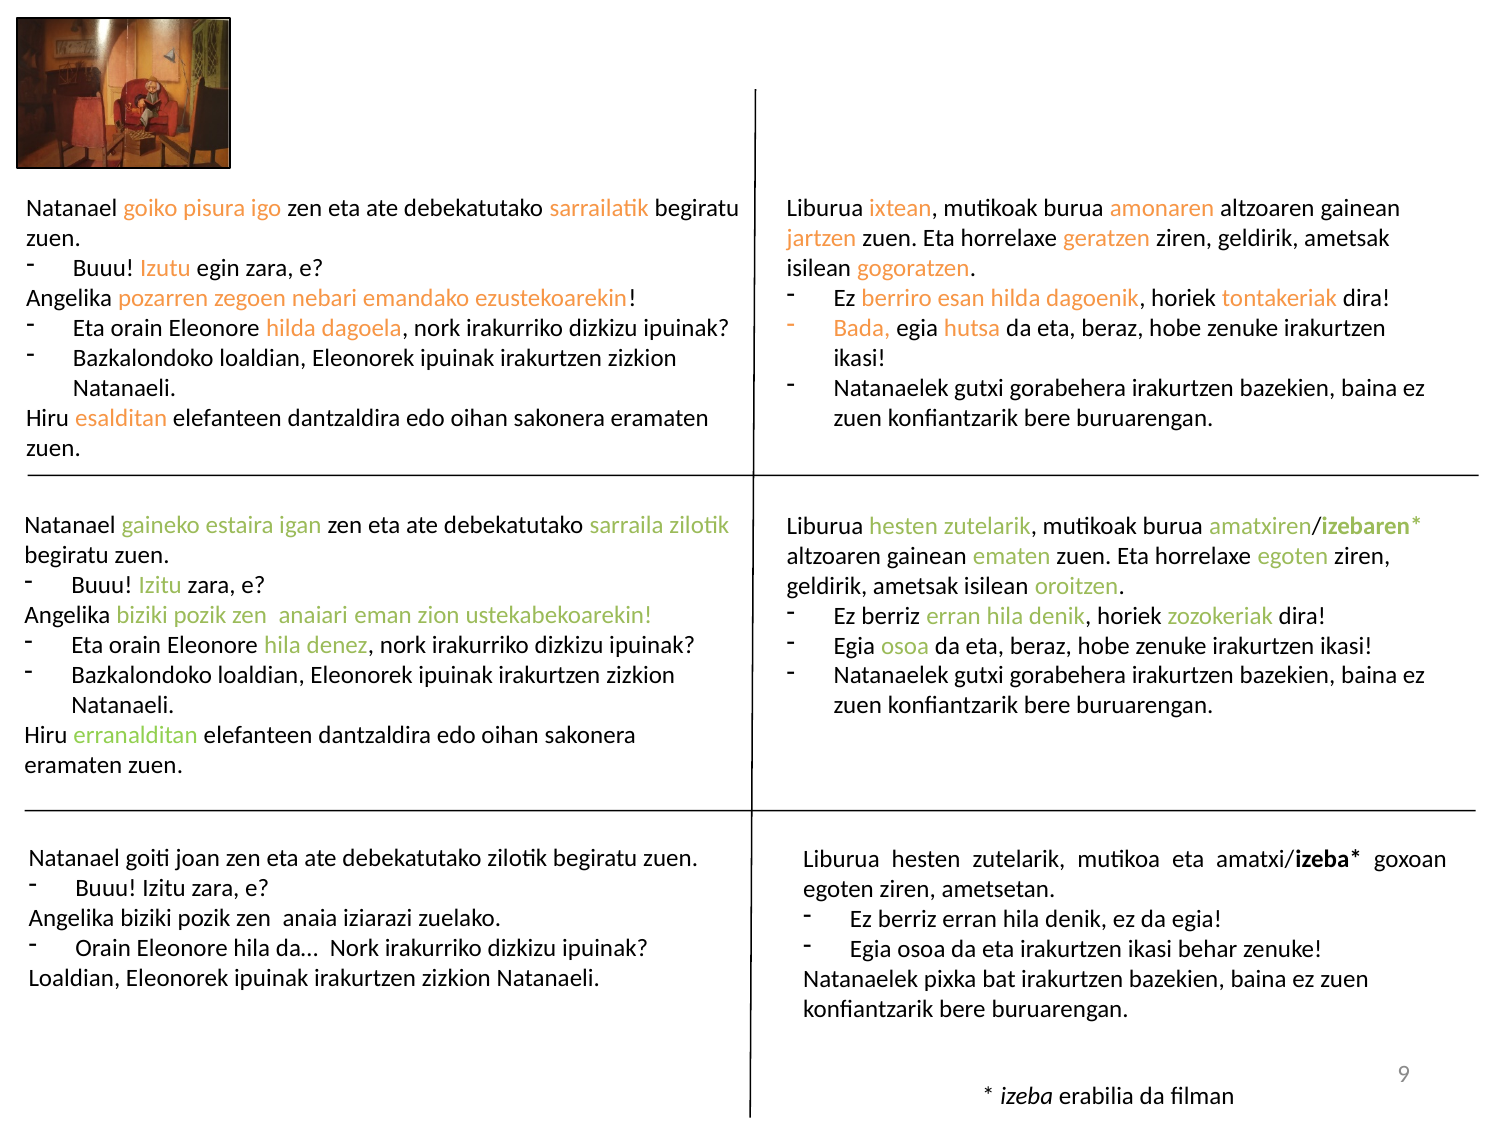

Natanael goiko pisura igo zen eta ate debekatutako sarrailatik begiratu zuen.
Buuu! Izutu egin zara, e?
Angelika pozarren zegoen nebari emandako ezustekoarekin!
Eta orain Eleonore hilda dagoela, nork irakurriko dizkizu ipuinak?
Bazkalondoko loaldian, Eleonorek ipuinak irakurtzen zizkion Natanaeli.
Hiru esalditan elefanteen dantzaldira edo oihan sakonera eramaten zuen.
Liburua ixtean, mutikoak burua amonaren altzoaren gainean jartzen zuen. Eta horrelaxe geratzen ziren, geldirik, ametsak isilean gogoratzen.
Ez berriro esan hilda dagoenik, horiek tontakeriak dira!
Bada, egia hutsa da eta, beraz, hobe zenuke irakurtzen ikasi!
Natanaelek gutxi gorabehera irakurtzen bazekien, baina ez zuen konfiantzarik bere buruarengan.
Natanael gaineko estaira igan zen eta ate debekatutako sarraila zilotik begiratu zuen.
Buuu! Izitu zara, e?
Angelika biziki pozik zen anaiari eman zion ustekabekoarekin!
Eta orain Eleonore hila denez, nork irakurriko dizkizu ipuinak?
Bazkalondoko loaldian, Eleonorek ipuinak irakurtzen zizkion Natanaeli.
Hiru erranalditan elefanteen dantzaldira edo oihan sakonera eramaten zuen.
Liburua hesten zutelarik, mutikoak burua amatxiren/izebaren* altzoaren gainean ematen zuen. Eta horrelaxe egoten ziren, geldirik, ametsak isilean oroitzen.
Ez berriz erran hila denik, horiek zozokeriak dira!
Egia osoa da eta, beraz, hobe zenuke irakurtzen ikasi!
Natanaelek gutxi gorabehera irakurtzen bazekien, baina ez zuen konfiantzarik bere buruarengan.
Natanael goiti joan zen eta ate debekatutako zilotik begiratu zuen.
Buuu! Izitu zara, e?
Angelika biziki pozik zen anaia iziarazi zuelako.
Orain Eleonore hila da… Nork irakurriko dizkizu ipuinak?
Loaldian, Eleonorek ipuinak irakurtzen zizkion Natanaeli.
Liburua hesten zutelarik, mutikoa eta amatxi/izeba* goxoan egoten ziren, ametsetan.
Ez berriz erran hila denik, ez da egia!
Egia osoa da eta irakurtzen ikasi behar zenuke!
Natanaelek pixka bat irakurtzen bazekien, baina ez zuen konfiantzarik bere buruarengan.
* izeba erabilia da filman